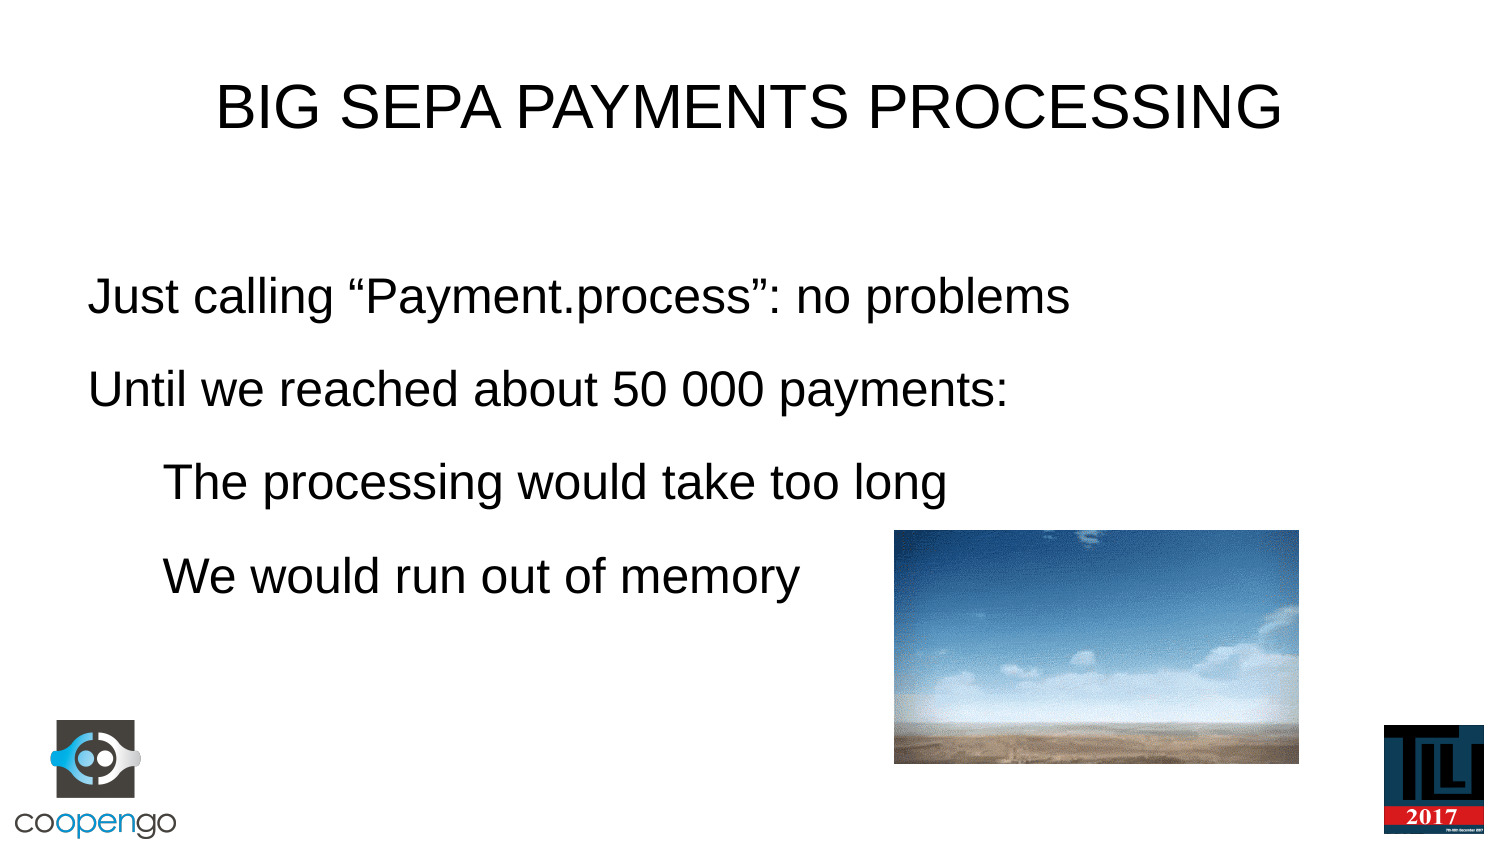

# BIG SEPA PAYMENTS PROCESSING
Just calling “Payment.process”: no problems
Until we reached about 50 000 payments:
	The processing would take too long
	We would run out of memory